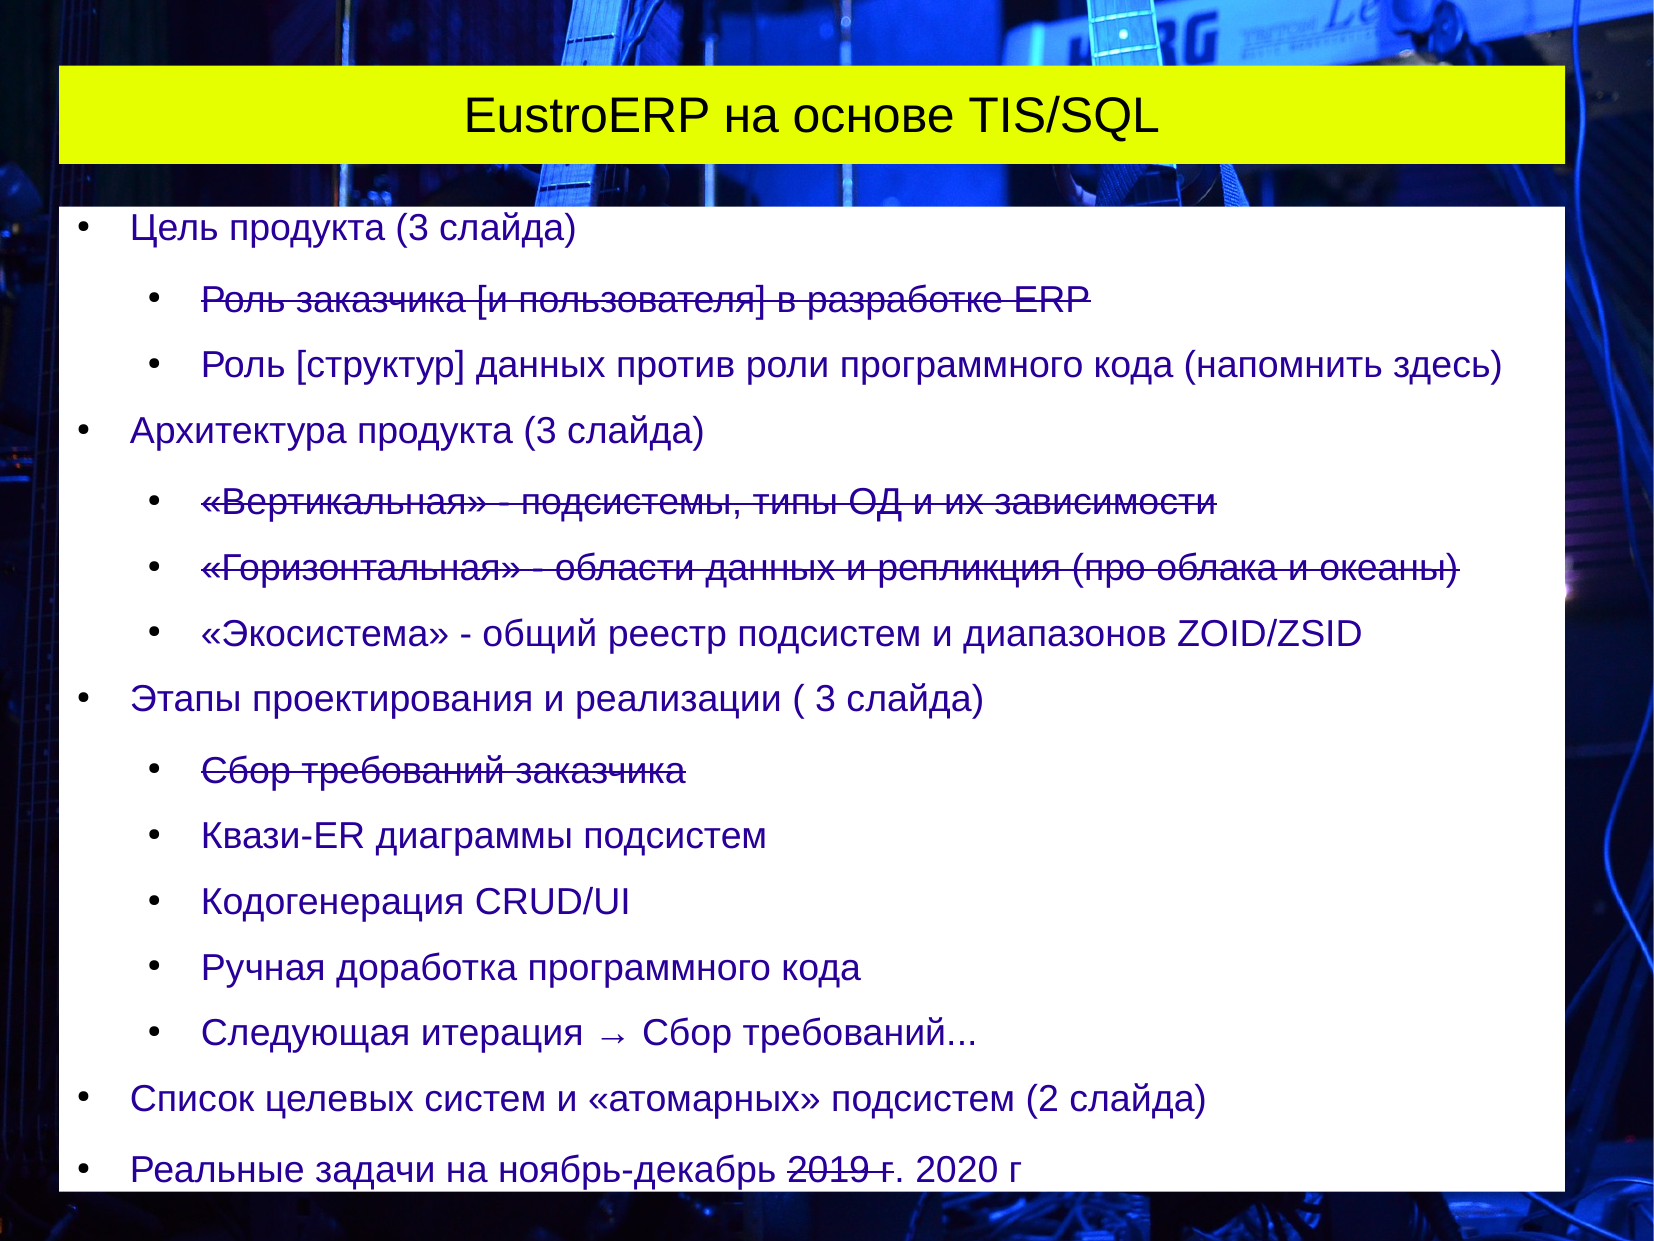

# EustroERP на основе TIS/SQL
Цель продукта (3 слайда)
Роль заказчика [и пользователя] в разработке ERP
Роль [структур] данных против роли программного кода (напомнить здесь)
Архитектура продукта (3 слайда)
«Вертикальная» - подсистемы, типы ОД и их зависимости
«Горизонтальная» - области данных и репликция (про облака и океаны)
«Экосистема» - общий реестр подсистем и диапазонов ZOID/ZSID
Этапы проектирования и реализации ( 3 слайда)
Сбор требований заказчика
Квази-ER диаграммы подсистем
Кодогенерация CRUD/UI
Ручная доработка программного кода
Следующая итерация → Сбор требований...
Список целевых систем и «атомарных» подсистем (2 слайда)
Реальные задачи на ноябрь-декабрь 2019 г. 2020 г